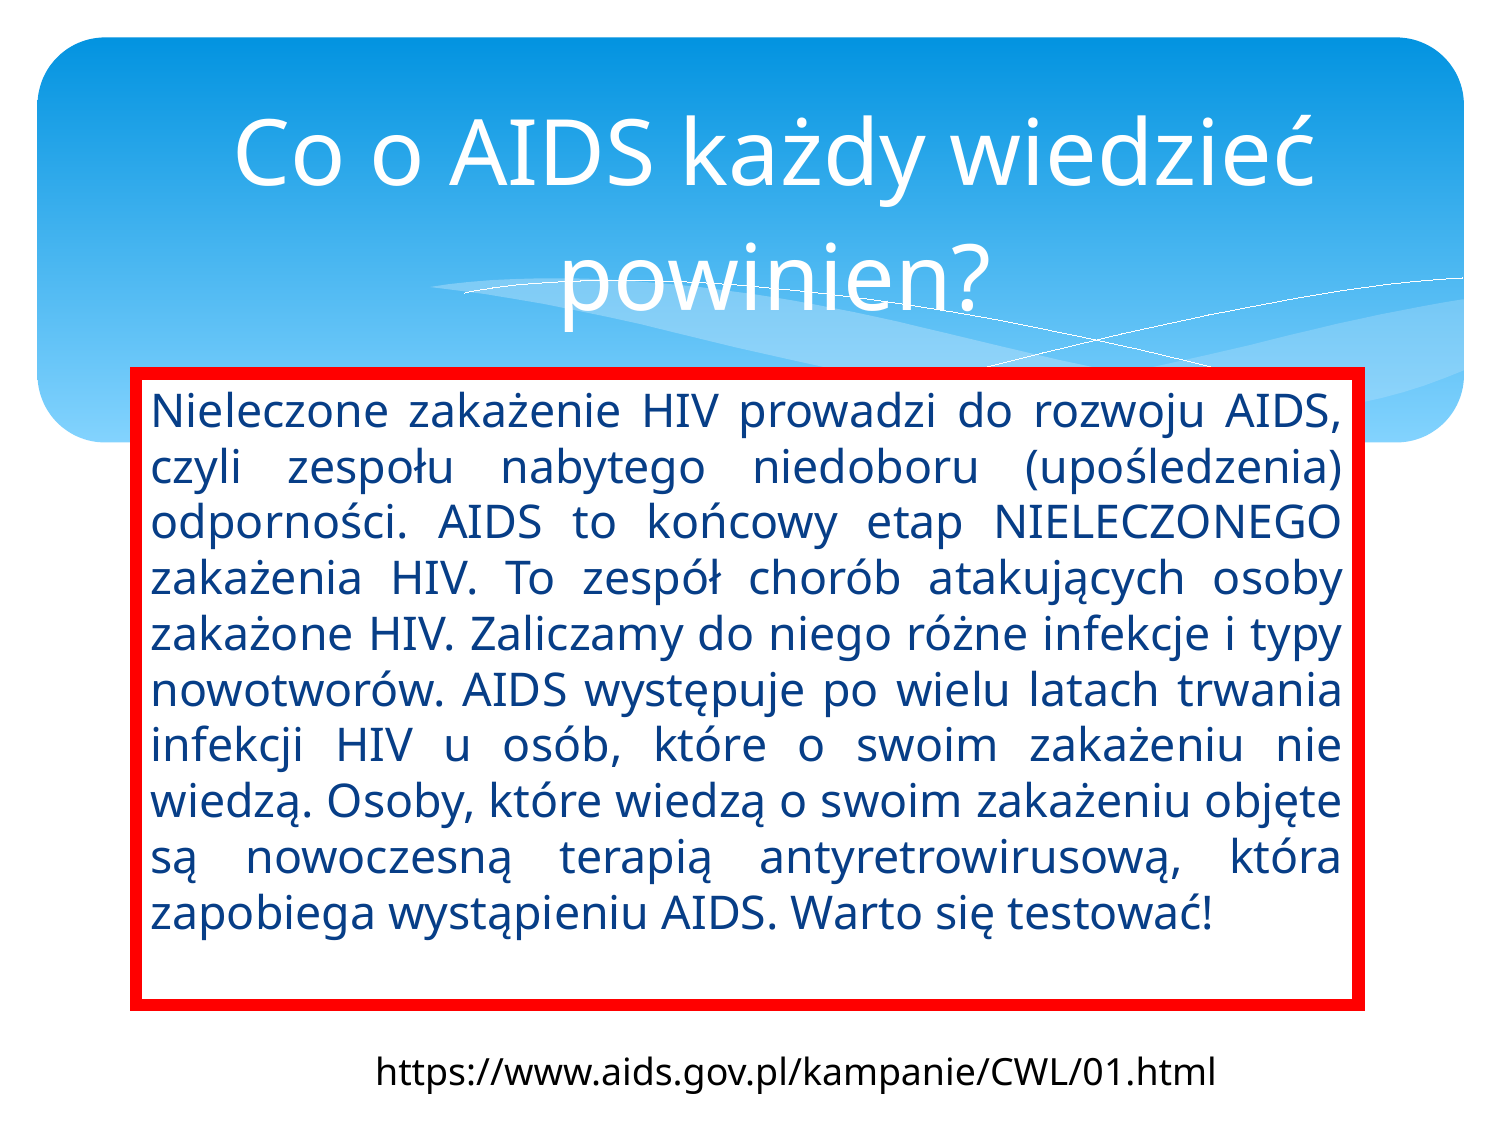

Co o AIDS każdy wiedzieć powinien?
# Nieleczone zakażenie HIV prowadzi do rozwoju AIDS, czyli zespołu nabytego niedoboru (upośledzenia) odporności. AIDS to końcowy etap NIELECZONEGO zakażenia HIV. To zespół chorób atakujących osoby zakażone HIV. Zaliczamy do niego różne infekcje i typy nowotworów. AIDS występuje po wielu latach trwania infekcji HIV u osób, które o swoim zakażeniu nie wiedzą. Osoby, które wiedzą o swoim zakażeniu objęte są nowoczesną terapią antyretrowirusową, która zapobiega wystąpieniu AIDS. Warto się testować!
https://www.aids.gov.pl/kampanie/CWL/01.html